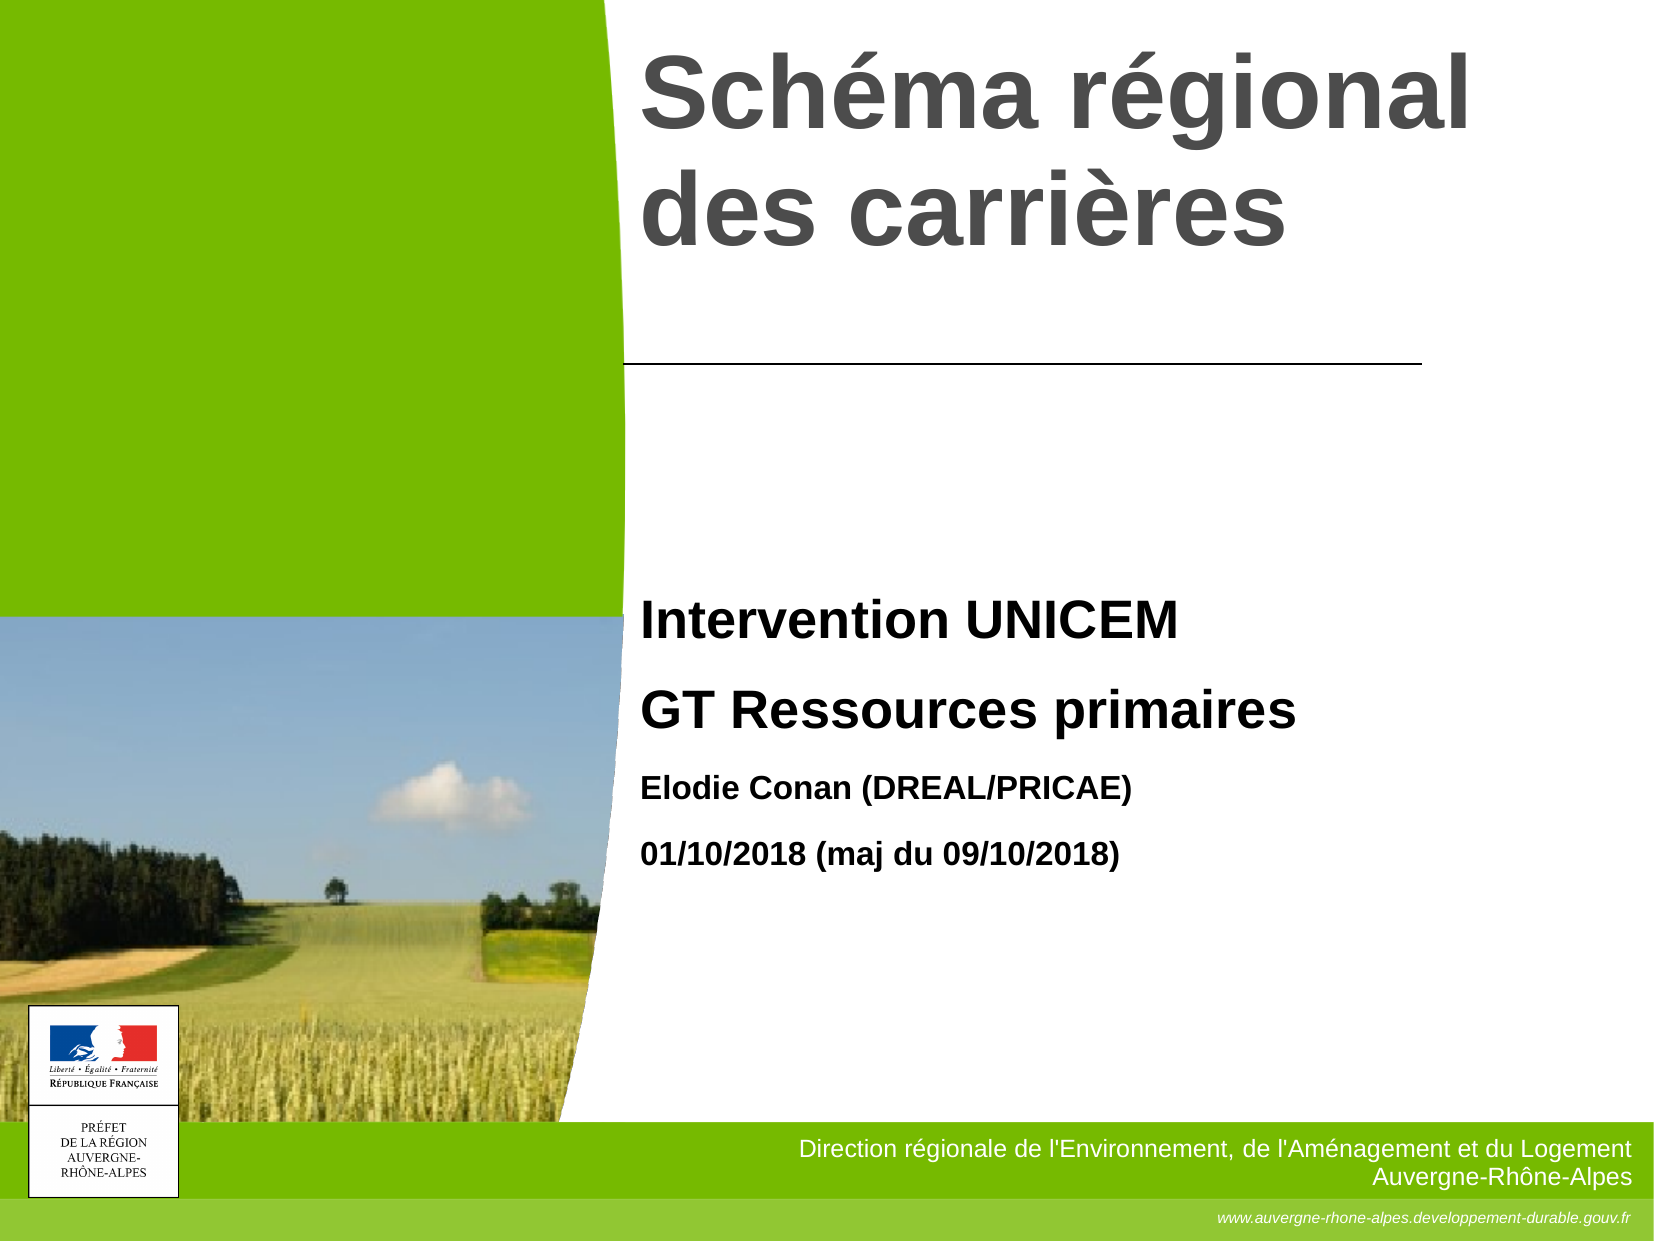

# Schéma régional des carrières
Intervention UNICEM
GT Ressources primaires
Elodie Conan (DREAL/PRICAE)
01/10/2018 (maj du 09/10/2018)